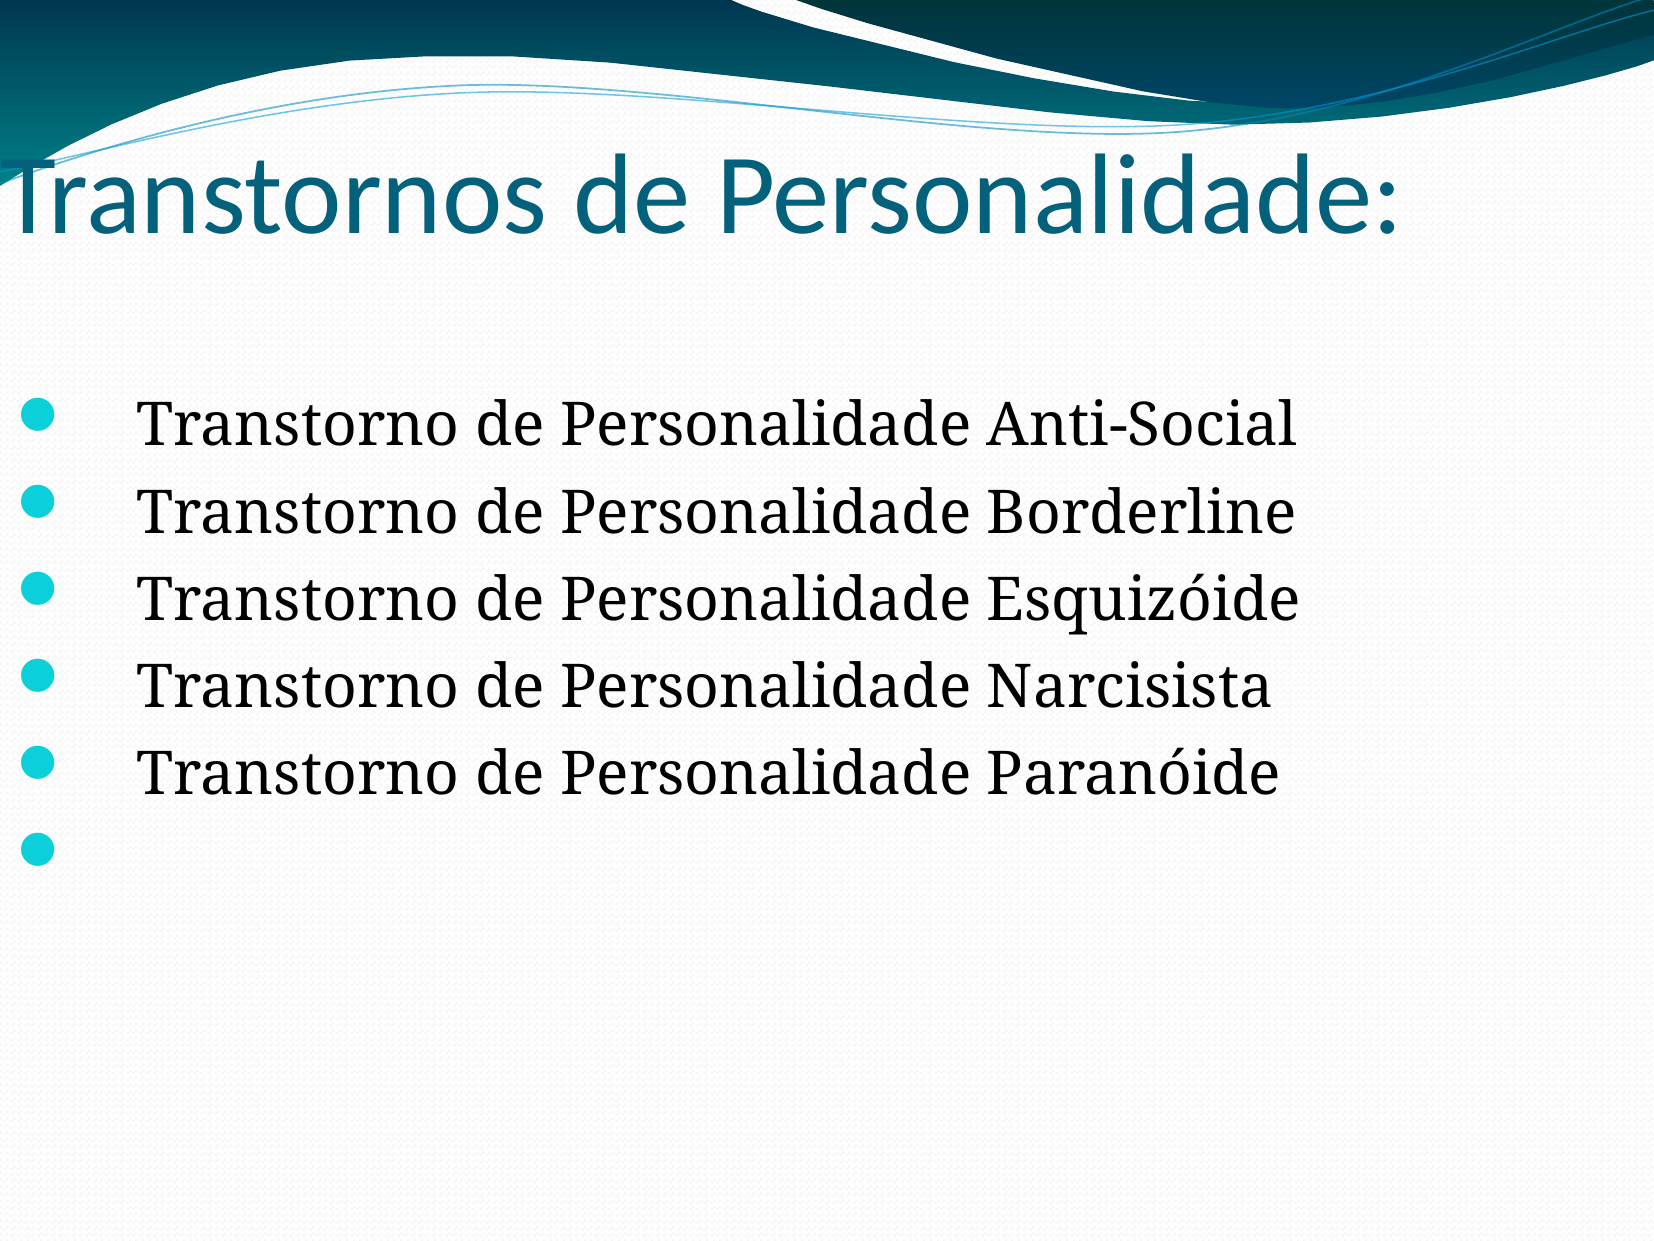

# Transtornos de Personalidade:
 Transtorno de Personalidade Anti-Social
 Transtorno de Personalidade Borderline
 Transtorno de Personalidade Esquizóide
 Transtorno de Personalidade Narcisista
 Transtorno de Personalidade Paranóide